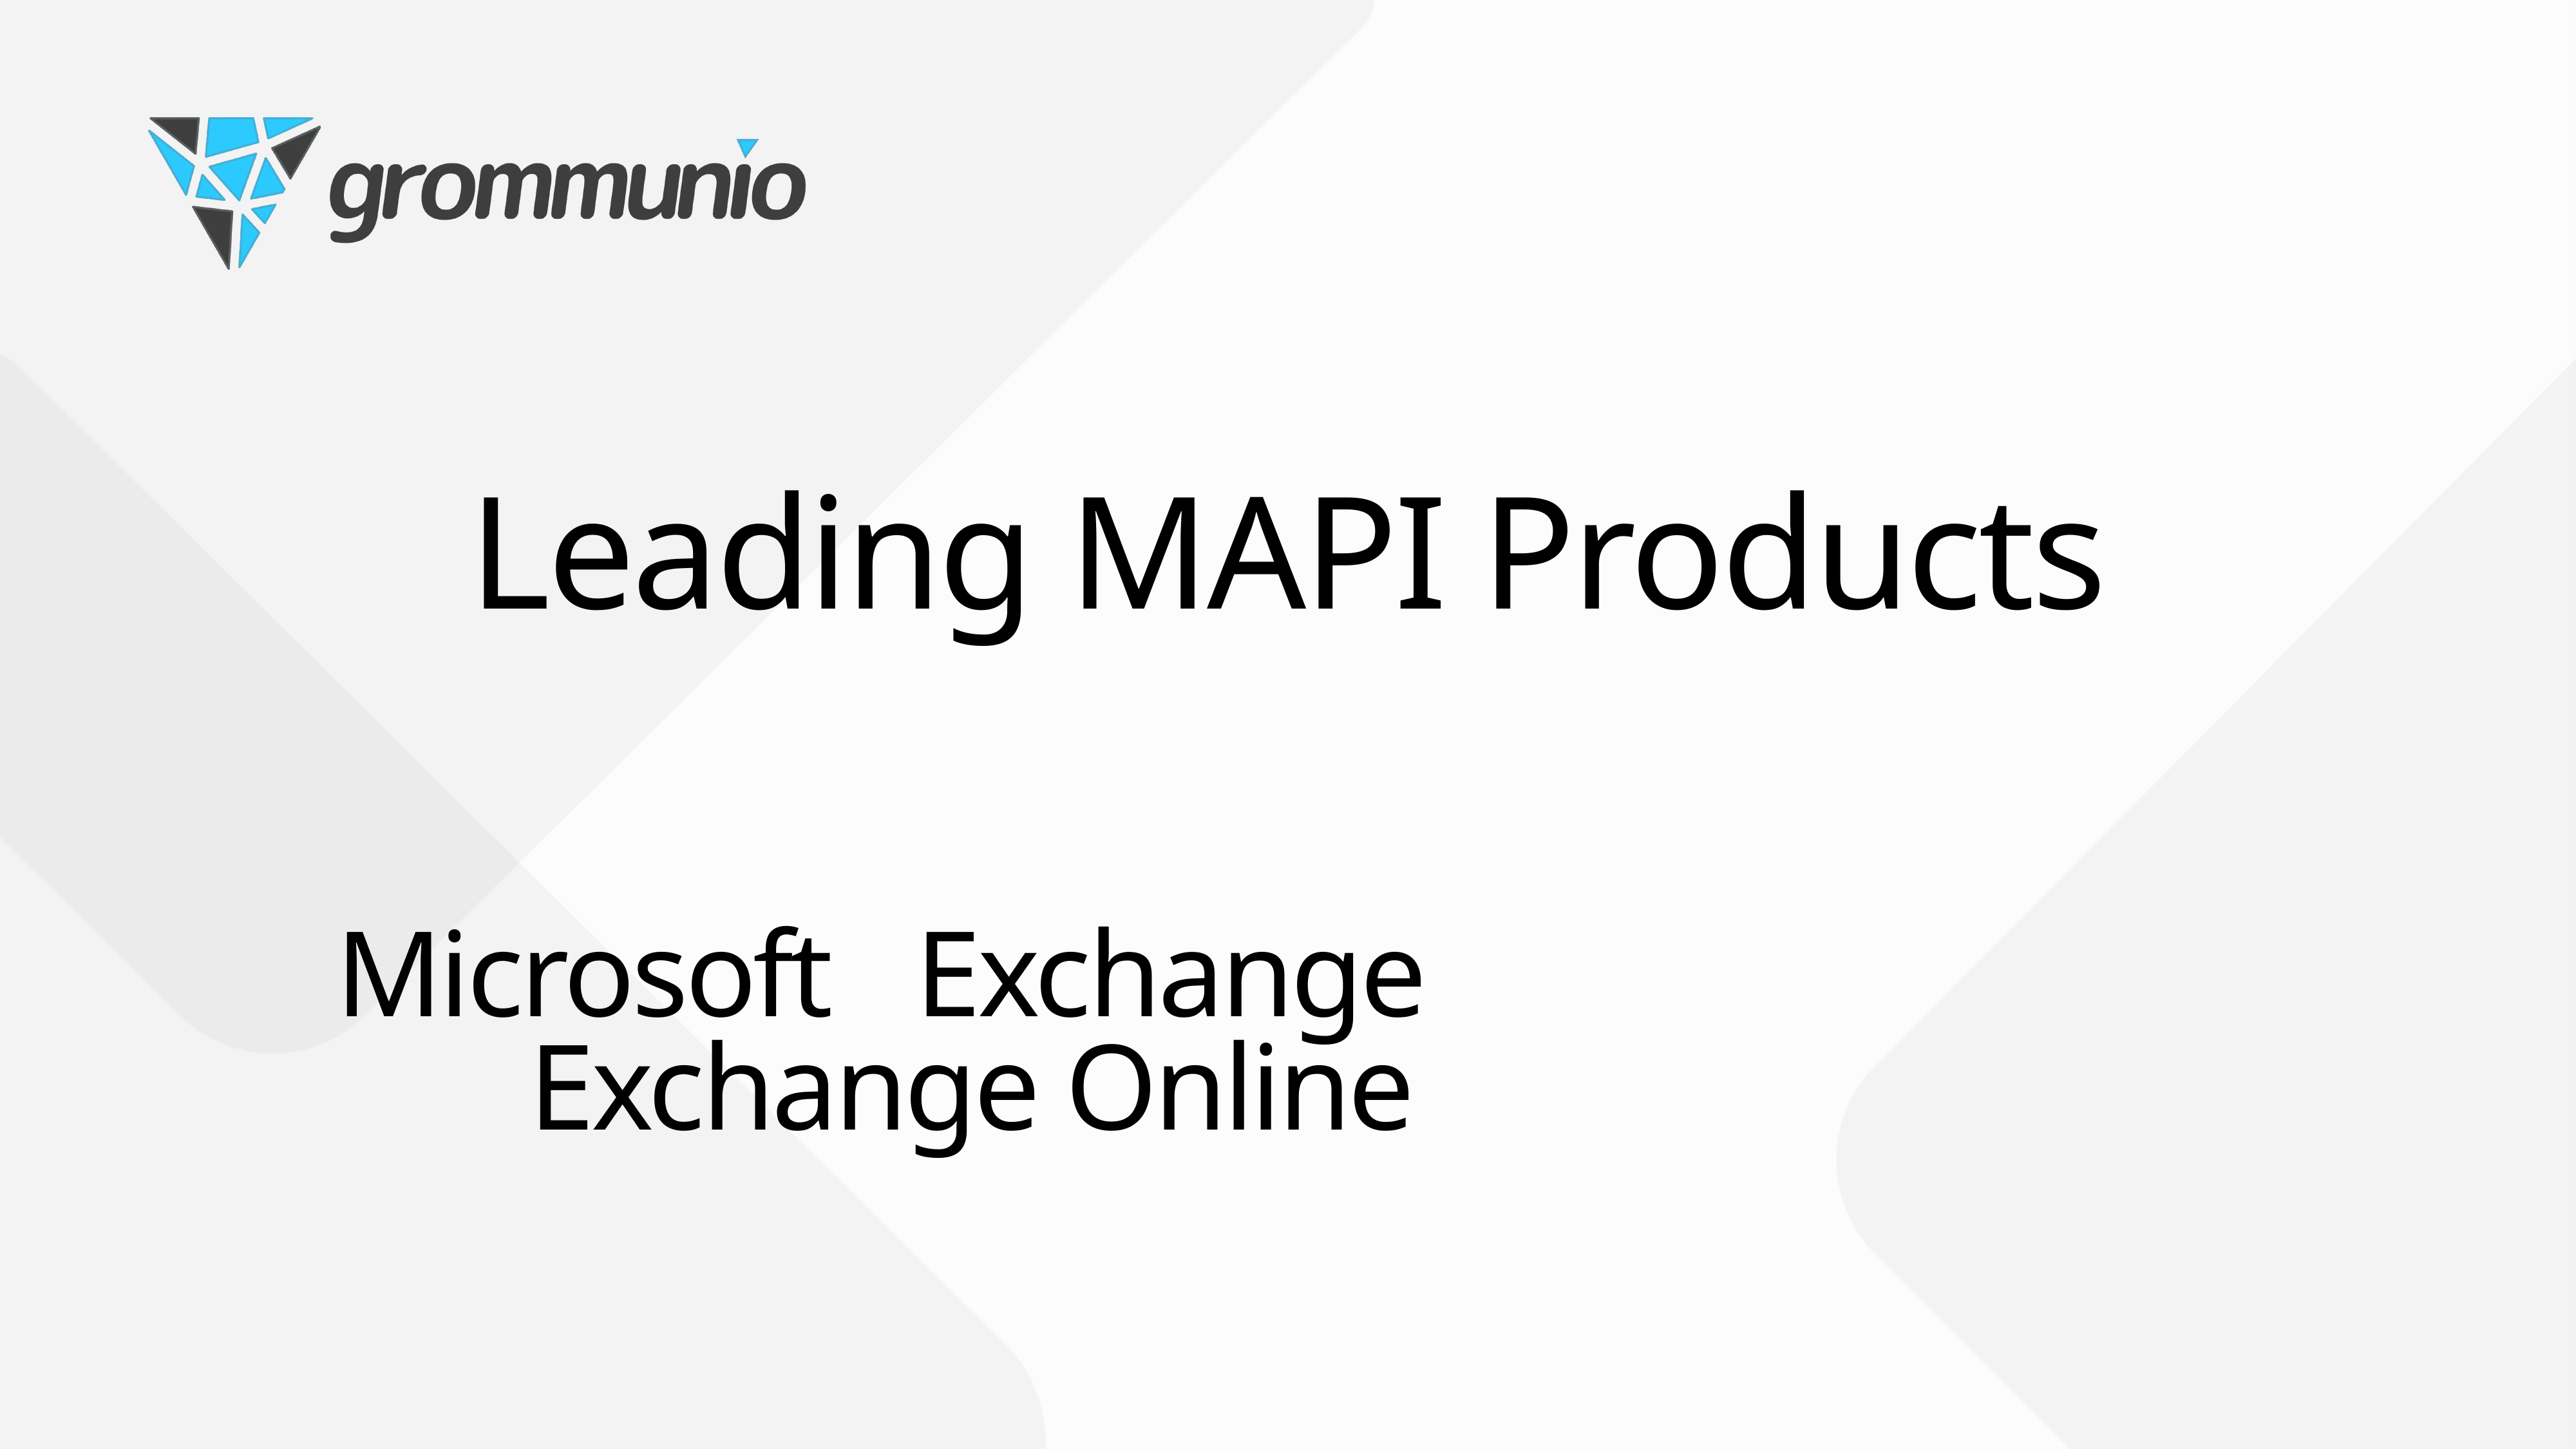

# Leading MAPI Products
		Microsoft	Exchange
				Exchange Online